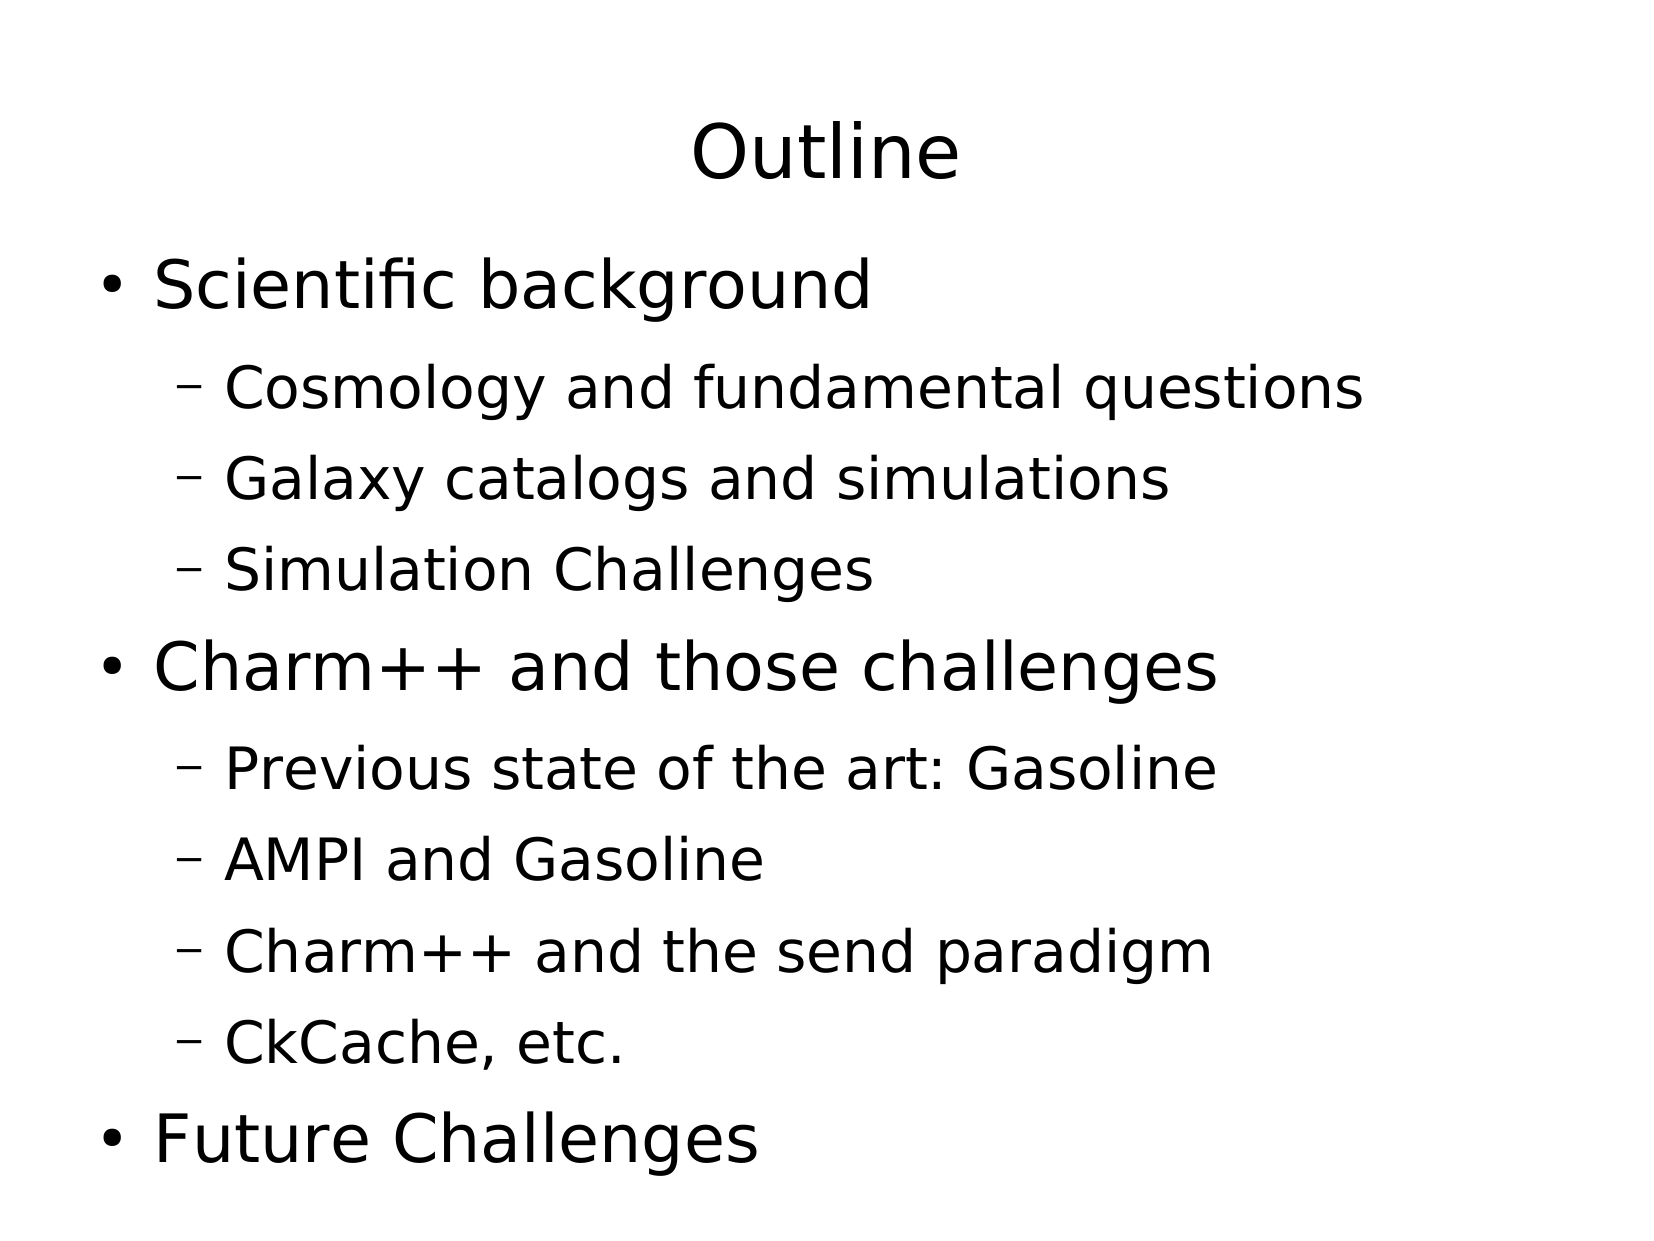

# Outline
Scientific background
Cosmology and fundamental questions
Galaxy catalogs and simulations
Simulation Challenges
Charm++ and those challenges
Previous state of the art: Gasoline
AMPI and Gasoline
Charm++ and the send paradigm
CkCache, etc.
Future Challenges